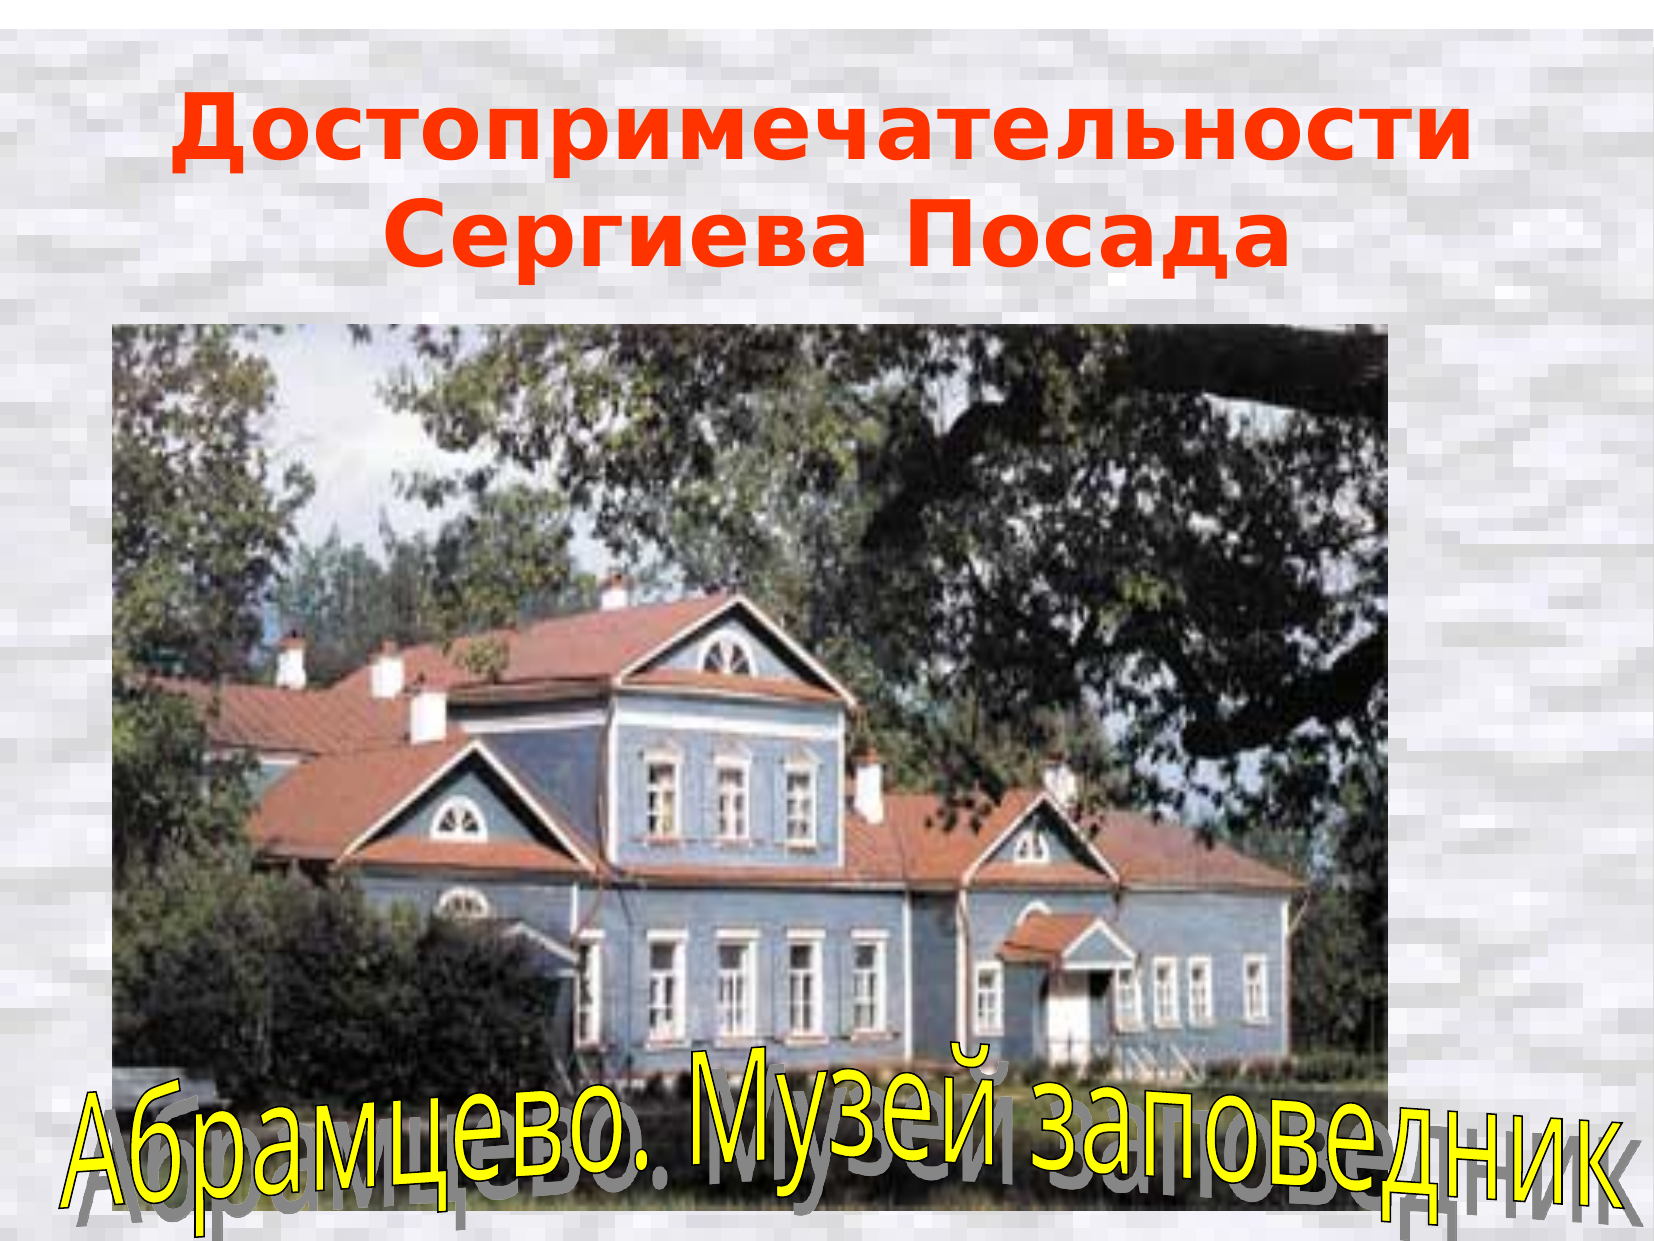

# Достопримечательности Сергиева Посада
Абрамцево. Музей заповедник